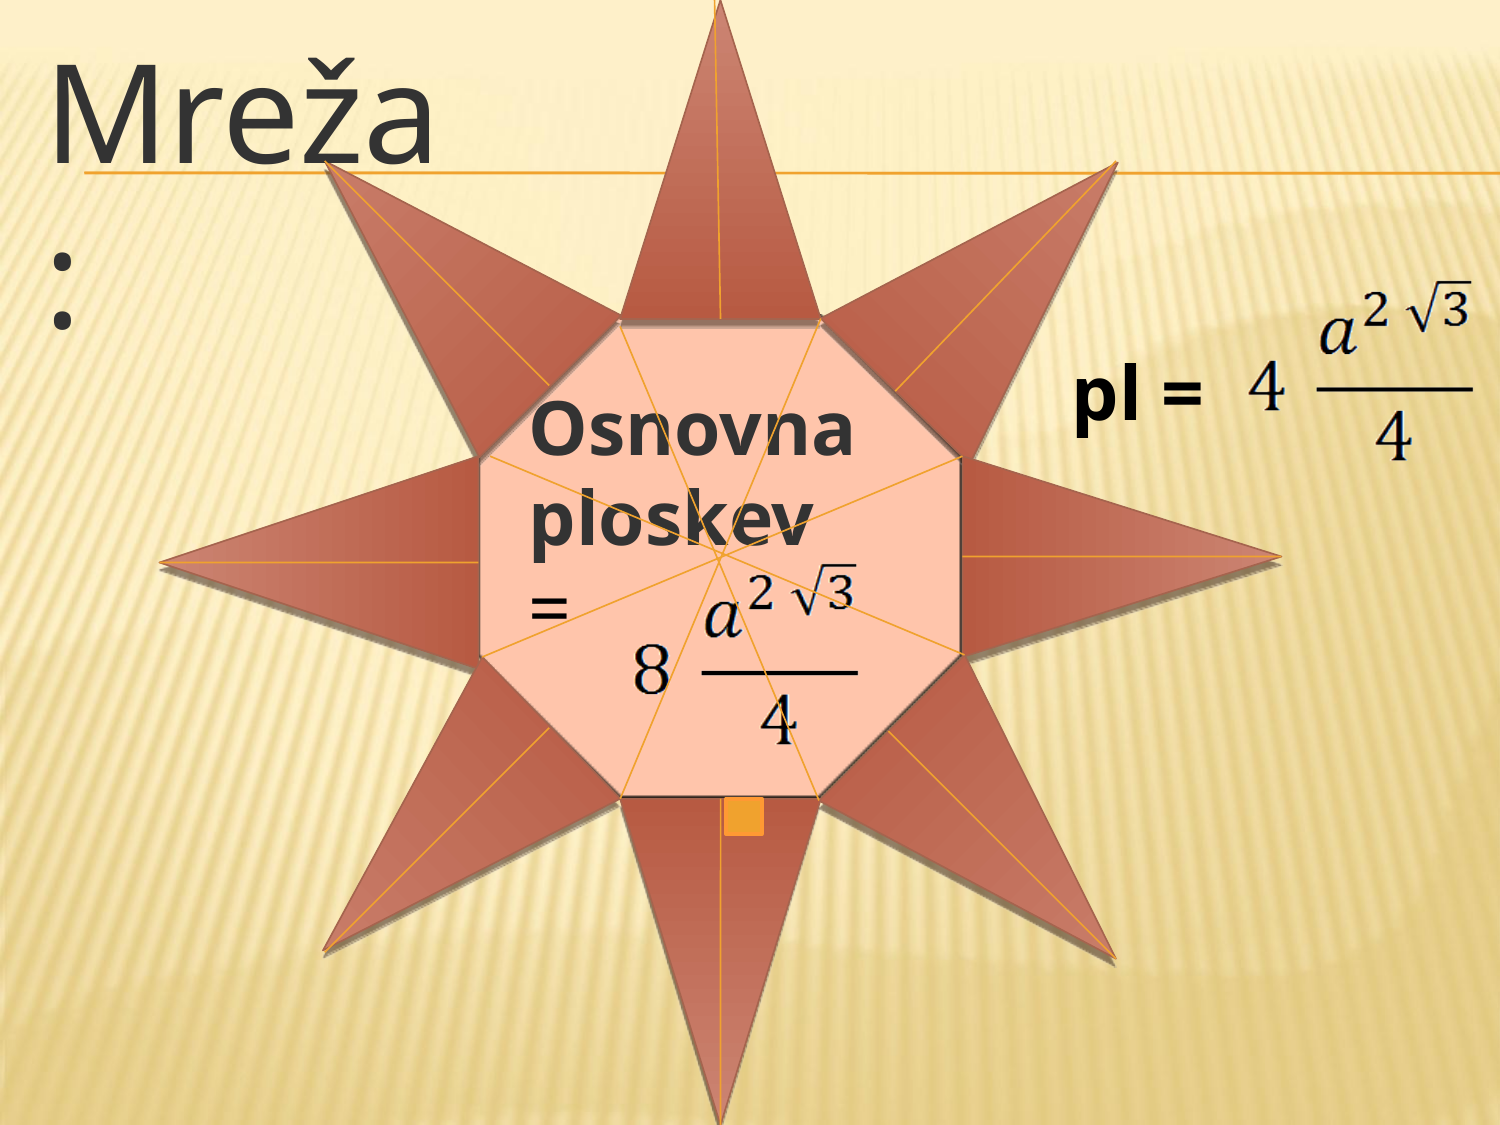

Mreža :
pl =
Osnovna ploskev
=